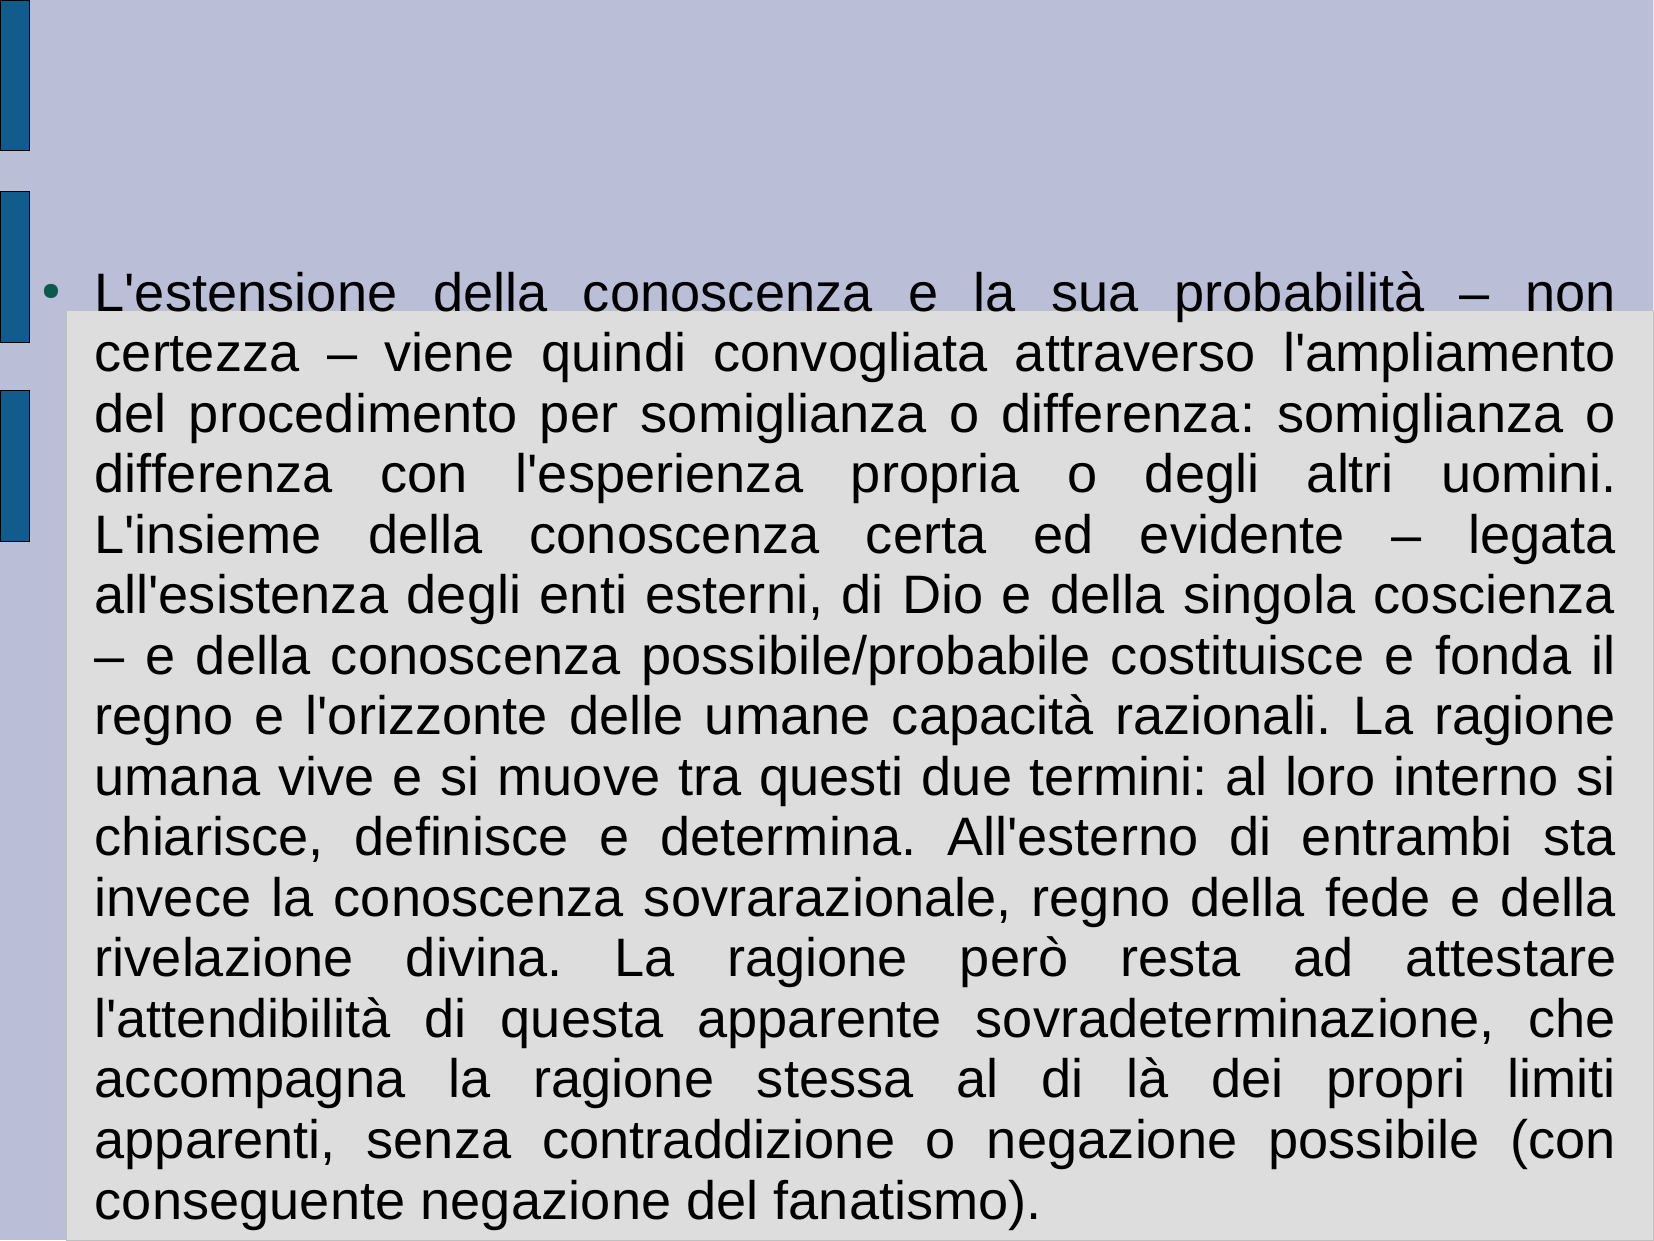

#
L'estensione della conoscenza e la sua probabilità – non certezza – viene quindi convogliata attraverso l'ampliamento del procedimento per somiglianza o differenza: somiglianza o differenza con l'esperienza propria o degli altri uomini. L'insieme della conoscenza certa ed evidente – legata all'esistenza degli enti esterni, di Dio e della singola coscienza – e della conoscenza possibile/probabile costituisce e fonda il regno e l'orizzonte delle umane capacità razionali. La ragione umana vive e si muove tra questi due termini: al loro interno si chiarisce, definisce e determina. All'esterno di entrambi sta invece la conoscenza sovrarazionale, regno della fede e della rivelazione divina. La ragione però resta ad attestare l'attendibilità di questa apparente sovradeterminazione, che accompagna la ragione stessa al di là dei propri limiti apparenti, senza contraddizione o negazione possibile (con conseguente negazione del fanatismo).